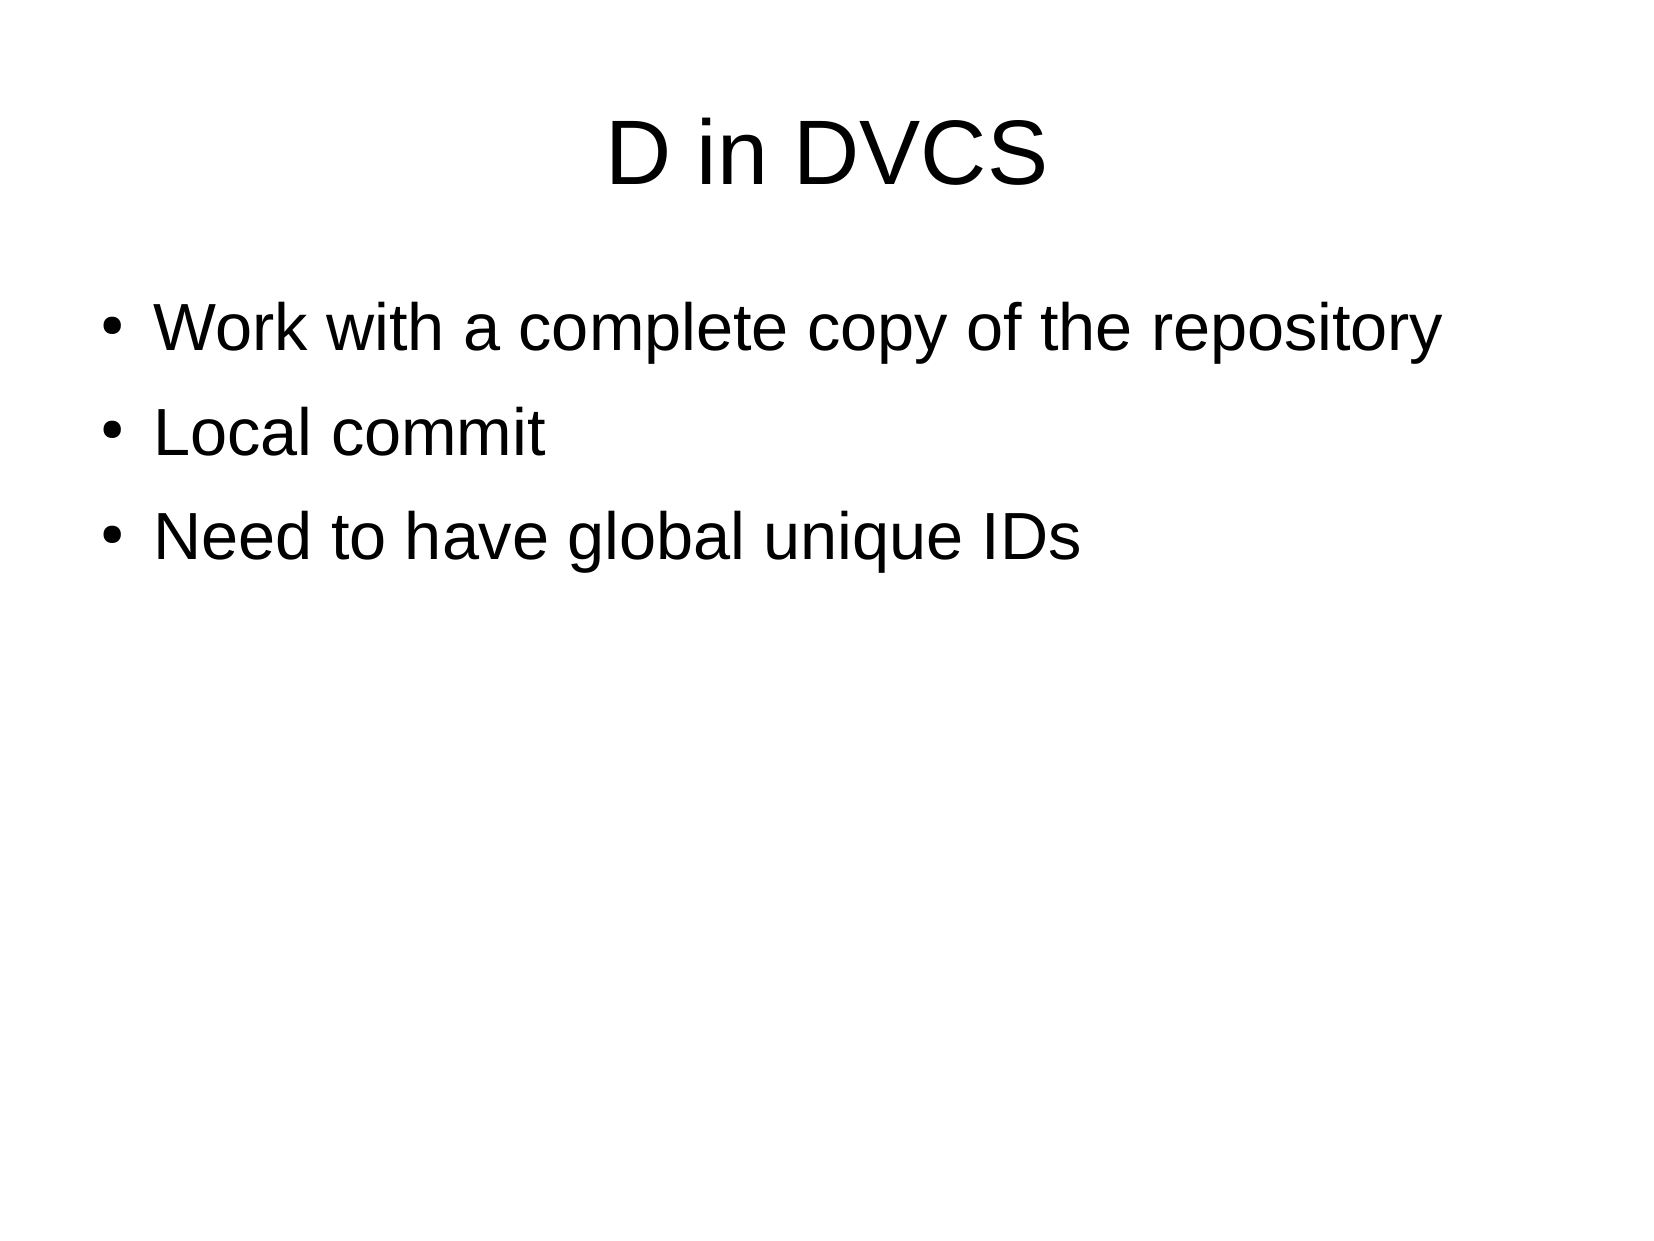

# D in DVCS
Work with a complete copy of the repository
Local commit
Need to have global unique IDs